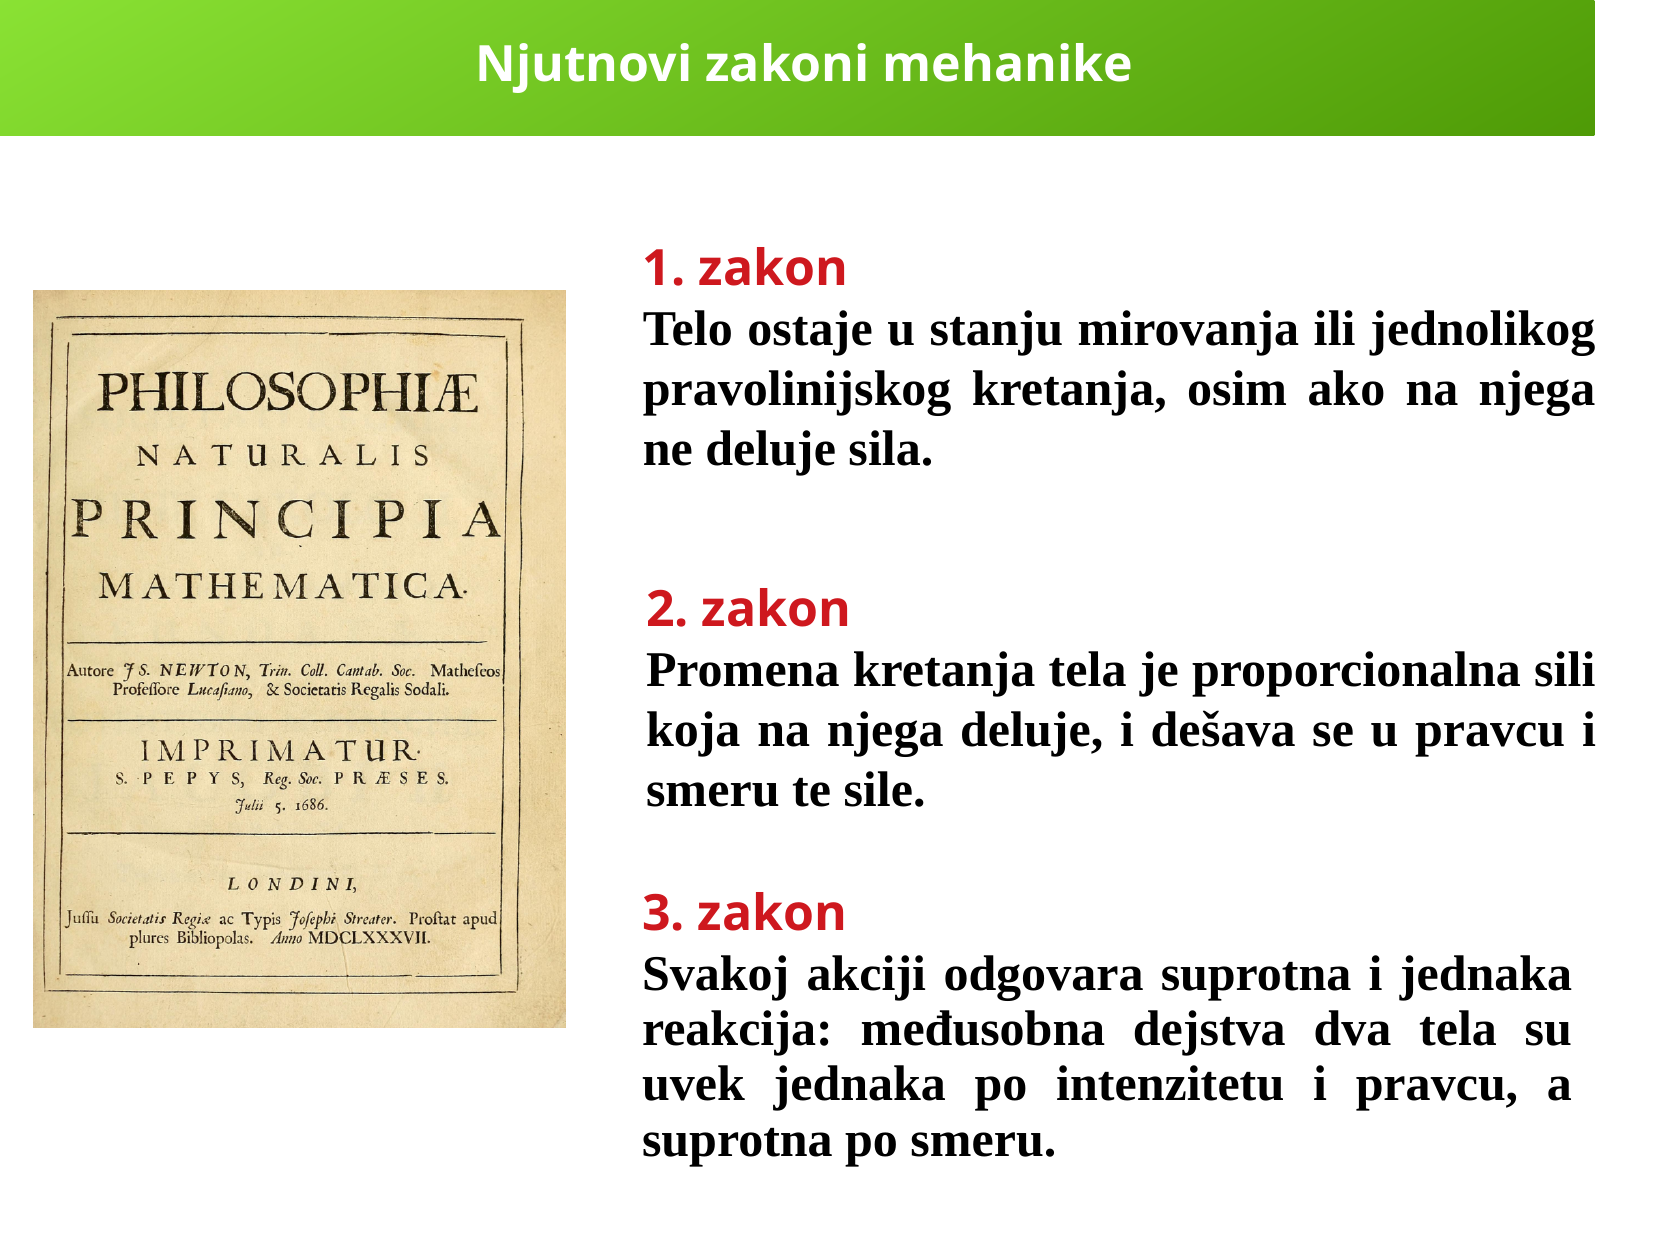

Njutnovi zakoni mehanike
1. zakon
Telo ostaje u stanju mirovanja ili jednolikog pravolinijskog kretanja, osim ako na njega ne deluje sila.
2. zakon
Promena kretanja tela je proporcionalna sili koja na njega deluje, i dešava se u pravcu i smeru te sile.
3. zakon
Svakoj akciji odgovara suprotna i jednaka reakcija: međusobna dejstva dva tela su uvek jednaka po intenzitetu i pravcu, a suprotna po smeru.